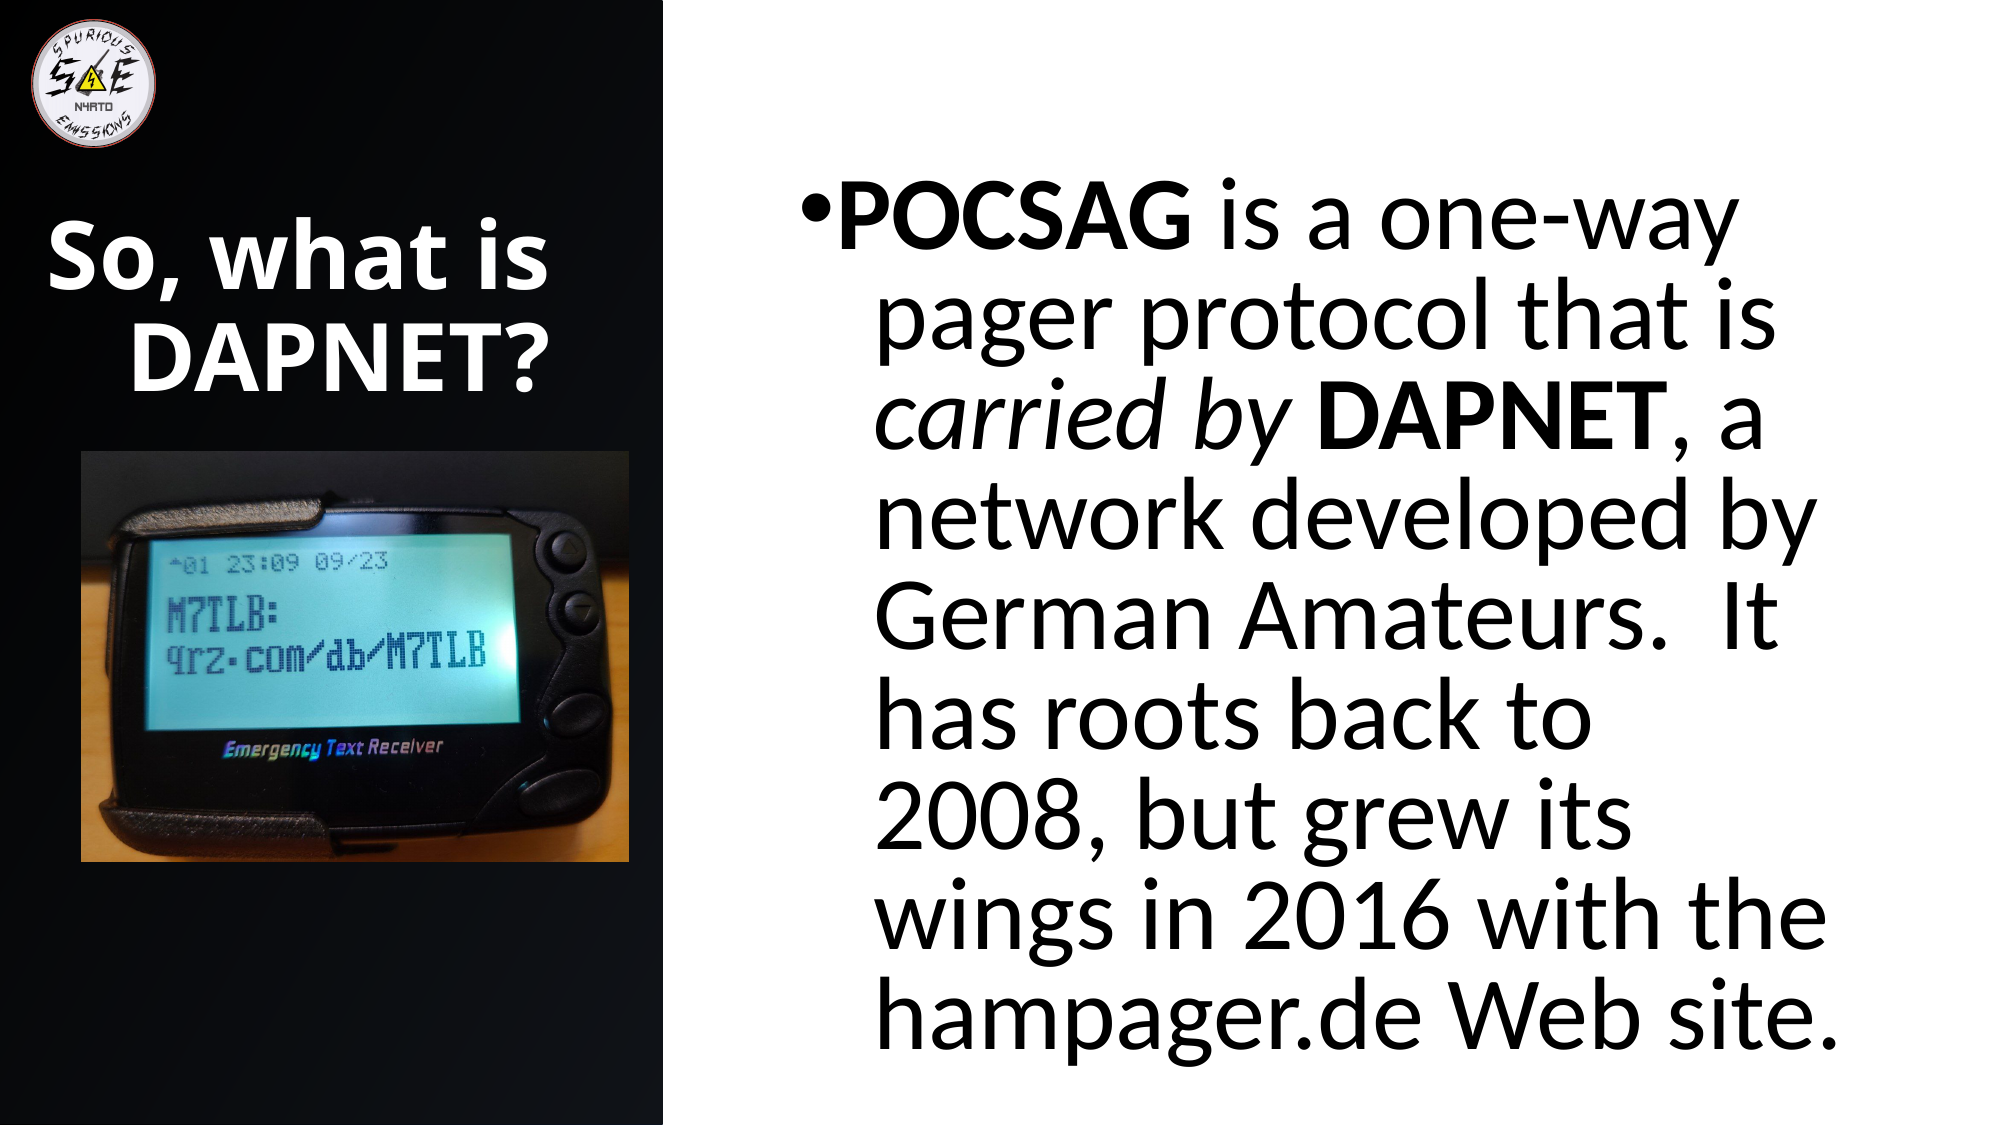

# So, what is DAPNET?
POCSAG is a one-way pager protocol that is carried by DAPNET, a network developed by German Amateurs. It has roots back to 2008, but grew its wings in 2016 with the hampager.de Web site.